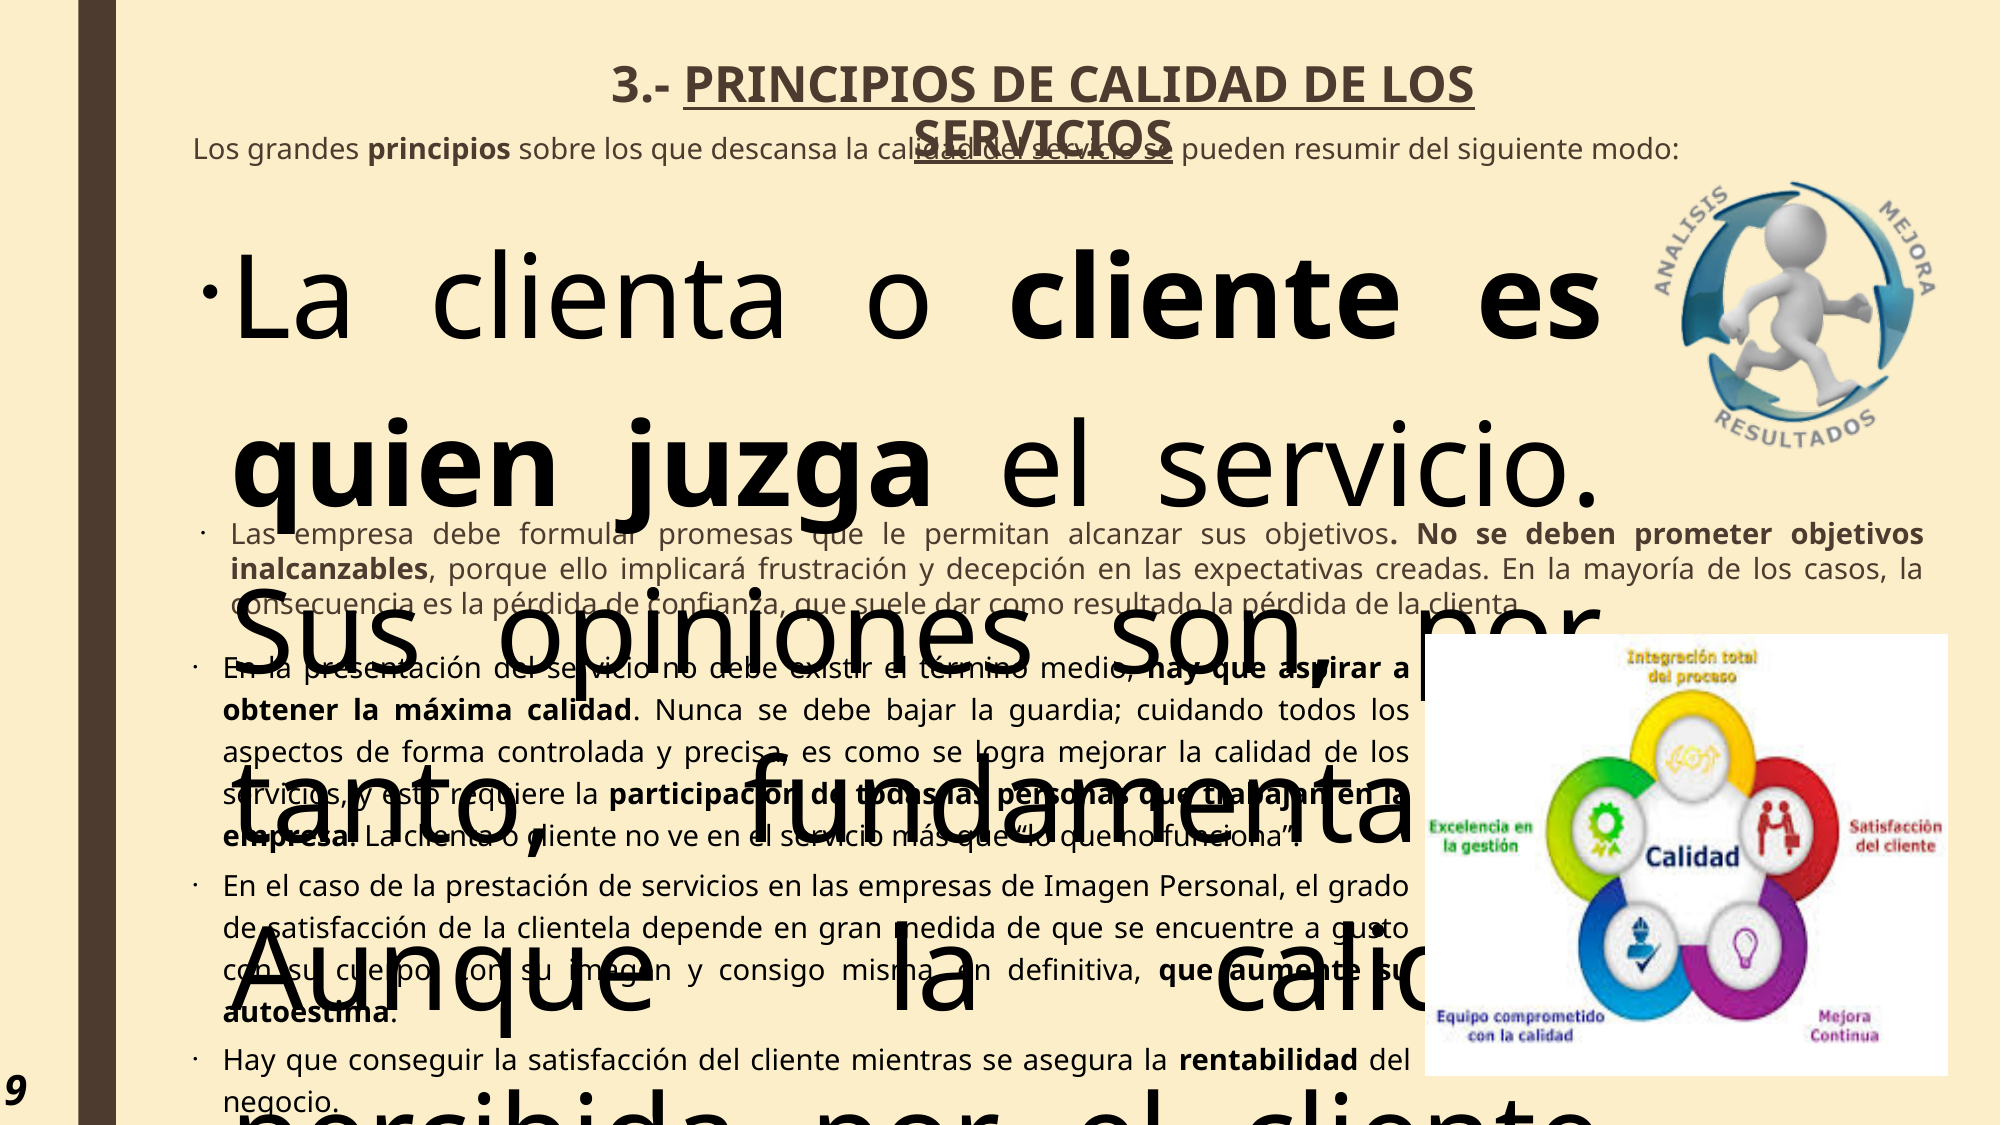

# 3.- PRINCIPIOS DE CALIDAD DE LOS SERVICIOS
Los grandes principios sobre los que descansa la calidad del servicio se pueden resumir del siguiente modo:
La clienta o cliente es quien juzga el servicio. Sus opiniones son, por tanto, fundamentales. Aunque la calidad percibida por el cliente es subjetiva y no siempre coincide con la realidad, es fundamental para las empresas establecer un sistema de gestión que investigue acerca de la satisfacción de los clientes, expectativas previas, su motivación, sus necesidades y el resultado esperado y que permita la mejora permanente del sistema de organización y, en consecuencia, de la calidad de los productos y servicios ofrecidos.
El hecho de que la calidad del servicio sea en parte subjetiva, no impide que se puedan definir normas precisas. La necesidad de la empresa de satisfacer a sus clientes implica conocer sus necesidades e identificar sus prioridades y sus expectativas para adelantarse a ellas y establecer medidas para conseguirlas.
Las empresa debe formular promesas que le permitan alcanzar sus objetivos. No se deben prometer objetivos inalcanzables, porque ello implicará frustración y decepción en las expectativas creadas. En la mayoría de los casos, la consecuencia es la pérdida de confianza, que suele dar como resultado la pérdida de la clienta.
En la presentación del servicio no debe existir el término medio, hay que aspirar a obtener la máxima calidad. Nunca se debe bajar la guardia; cuidando todos los aspectos de forma controlada y precisa, es como se logra mejorar la calidad de los servicios, y esto requiere la participación de todas las personas que trabajan en la empresa. La clienta o cliente no ve en el servicio más que “lo que no funciona”.
En el caso de la prestación de servicios en las empresas de Imagen Personal, el grado de satisfacción de la clientela depende en gran medida de que se encuentre a gusto con su cuerpo, con su imagen y consigo misma, en definitiva, que aumente su autoestima.
Hay que conseguir la satisfacción del cliente mientras se asegura la rentabilidad del negocio.
9